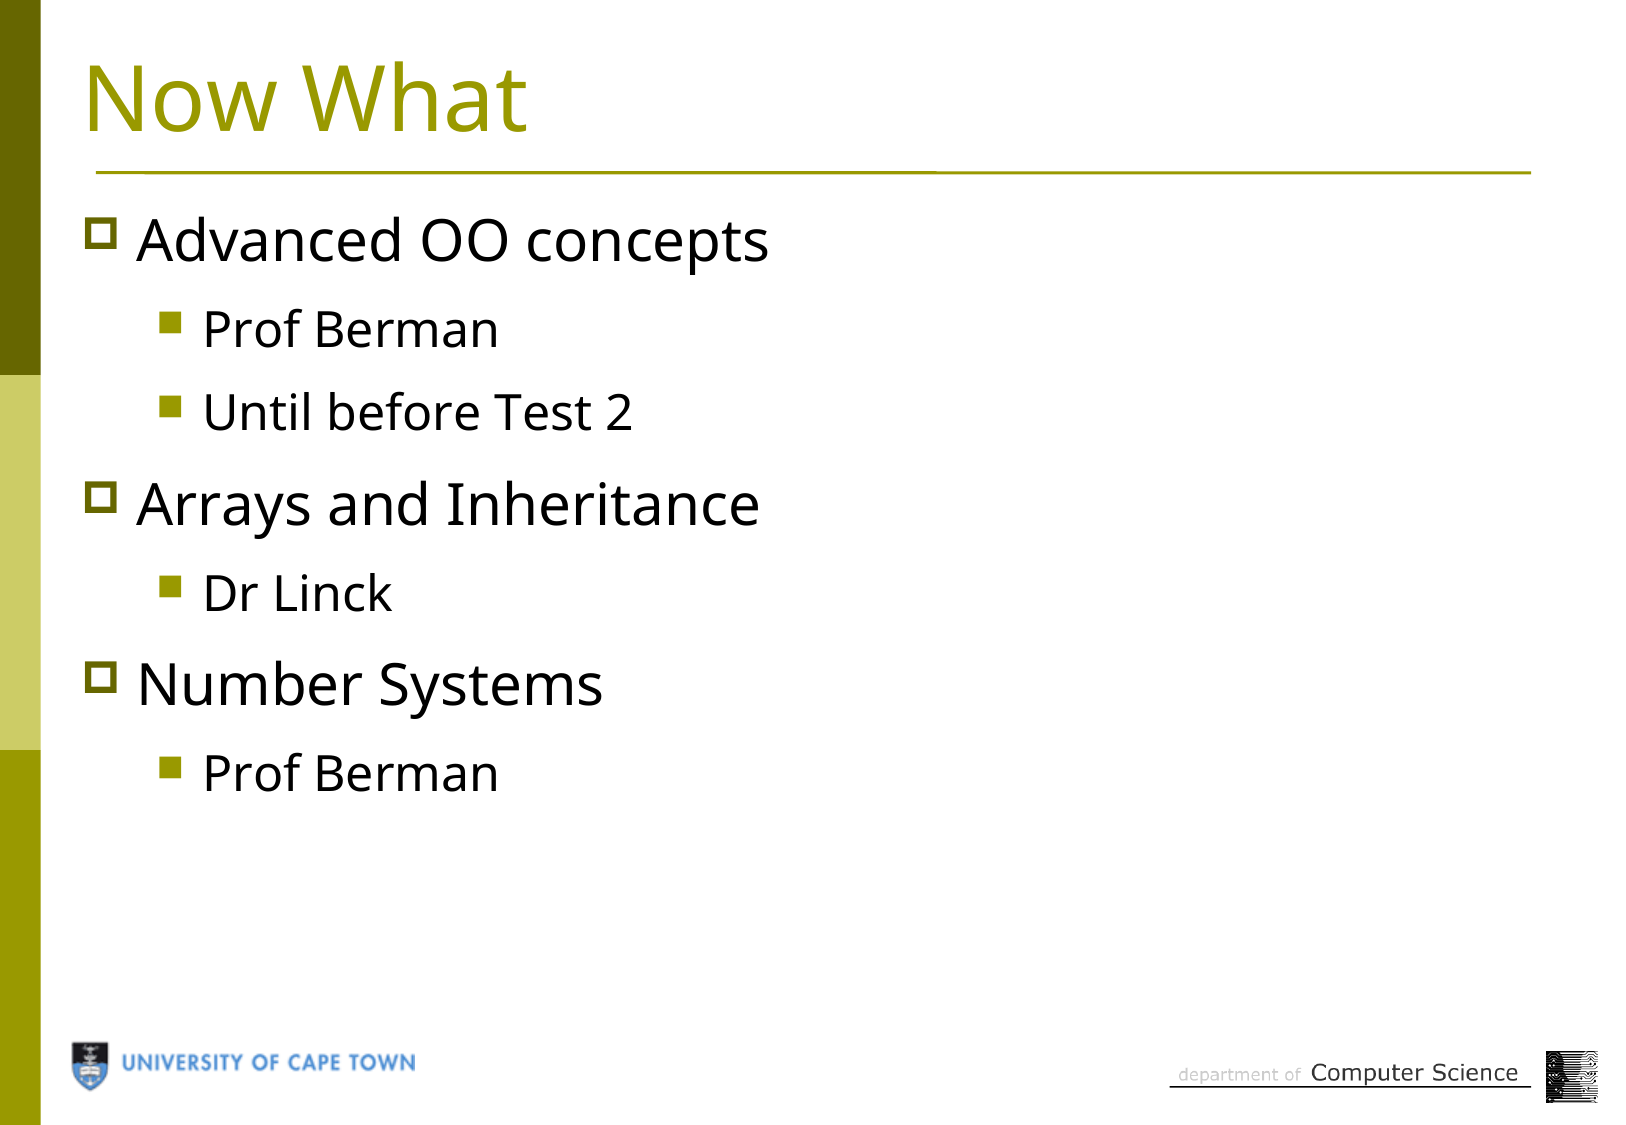

# Now What
Advanced OO concepts
Prof Berman
Until before Test 2
Arrays and Inheritance
Dr Linck
Number Systems
Prof Berman